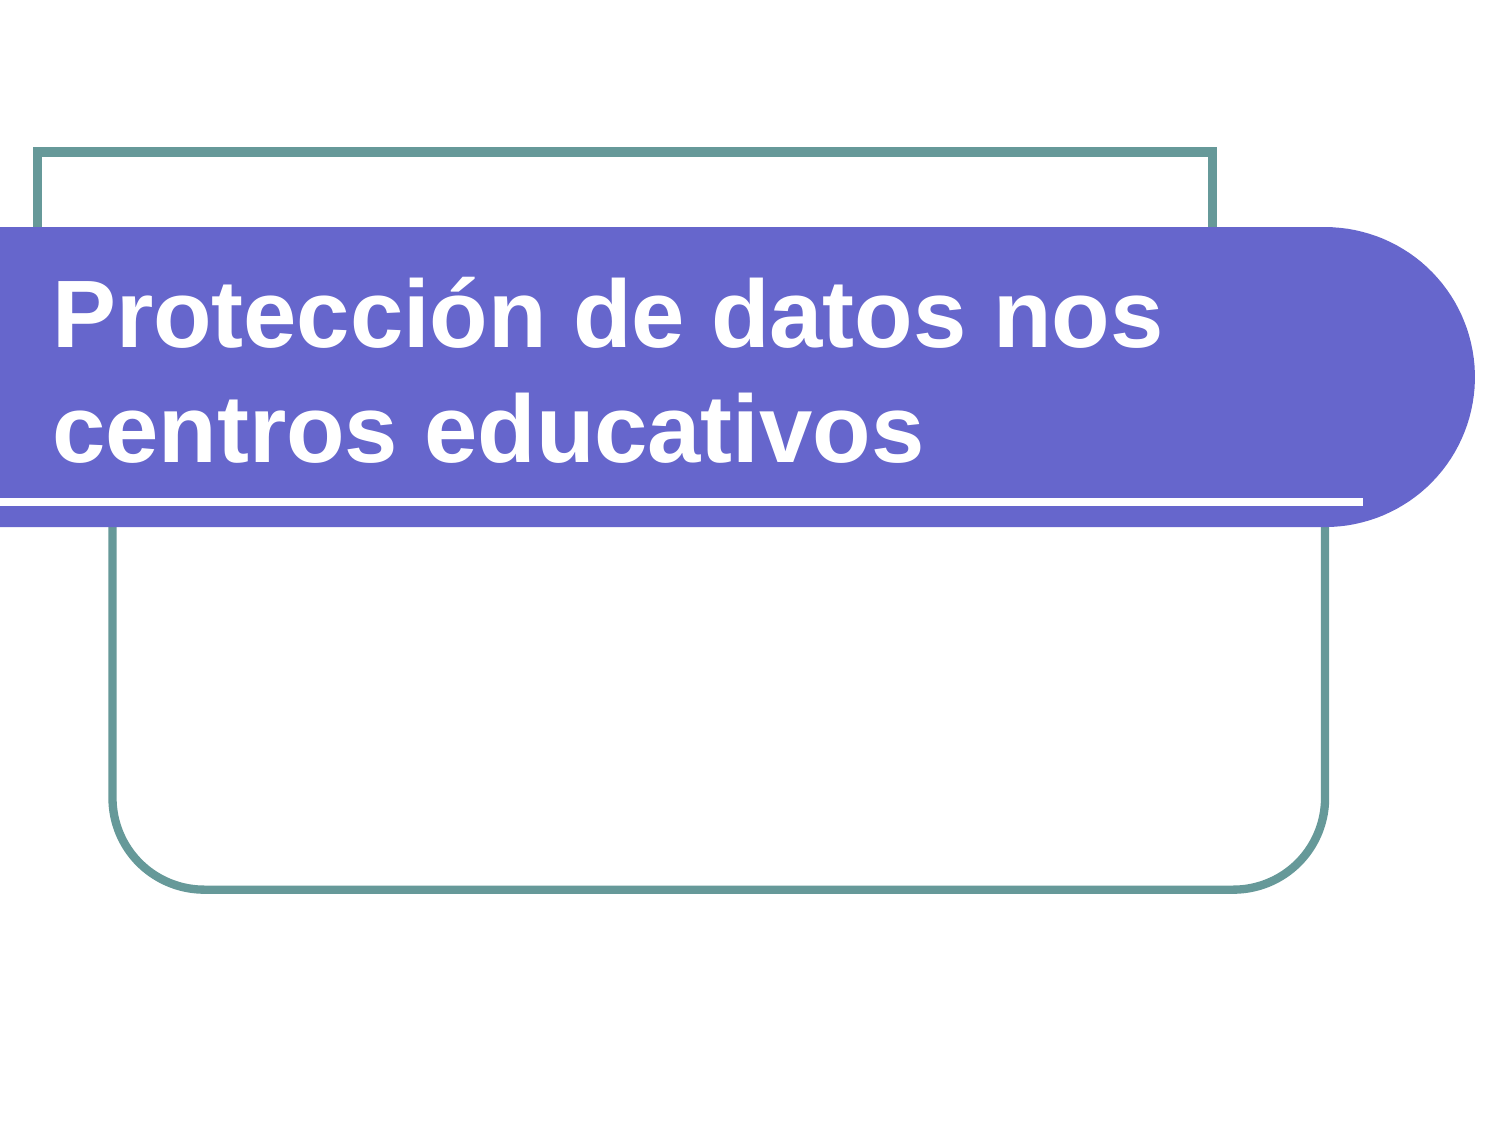

# Protección de datos nos centros educativos